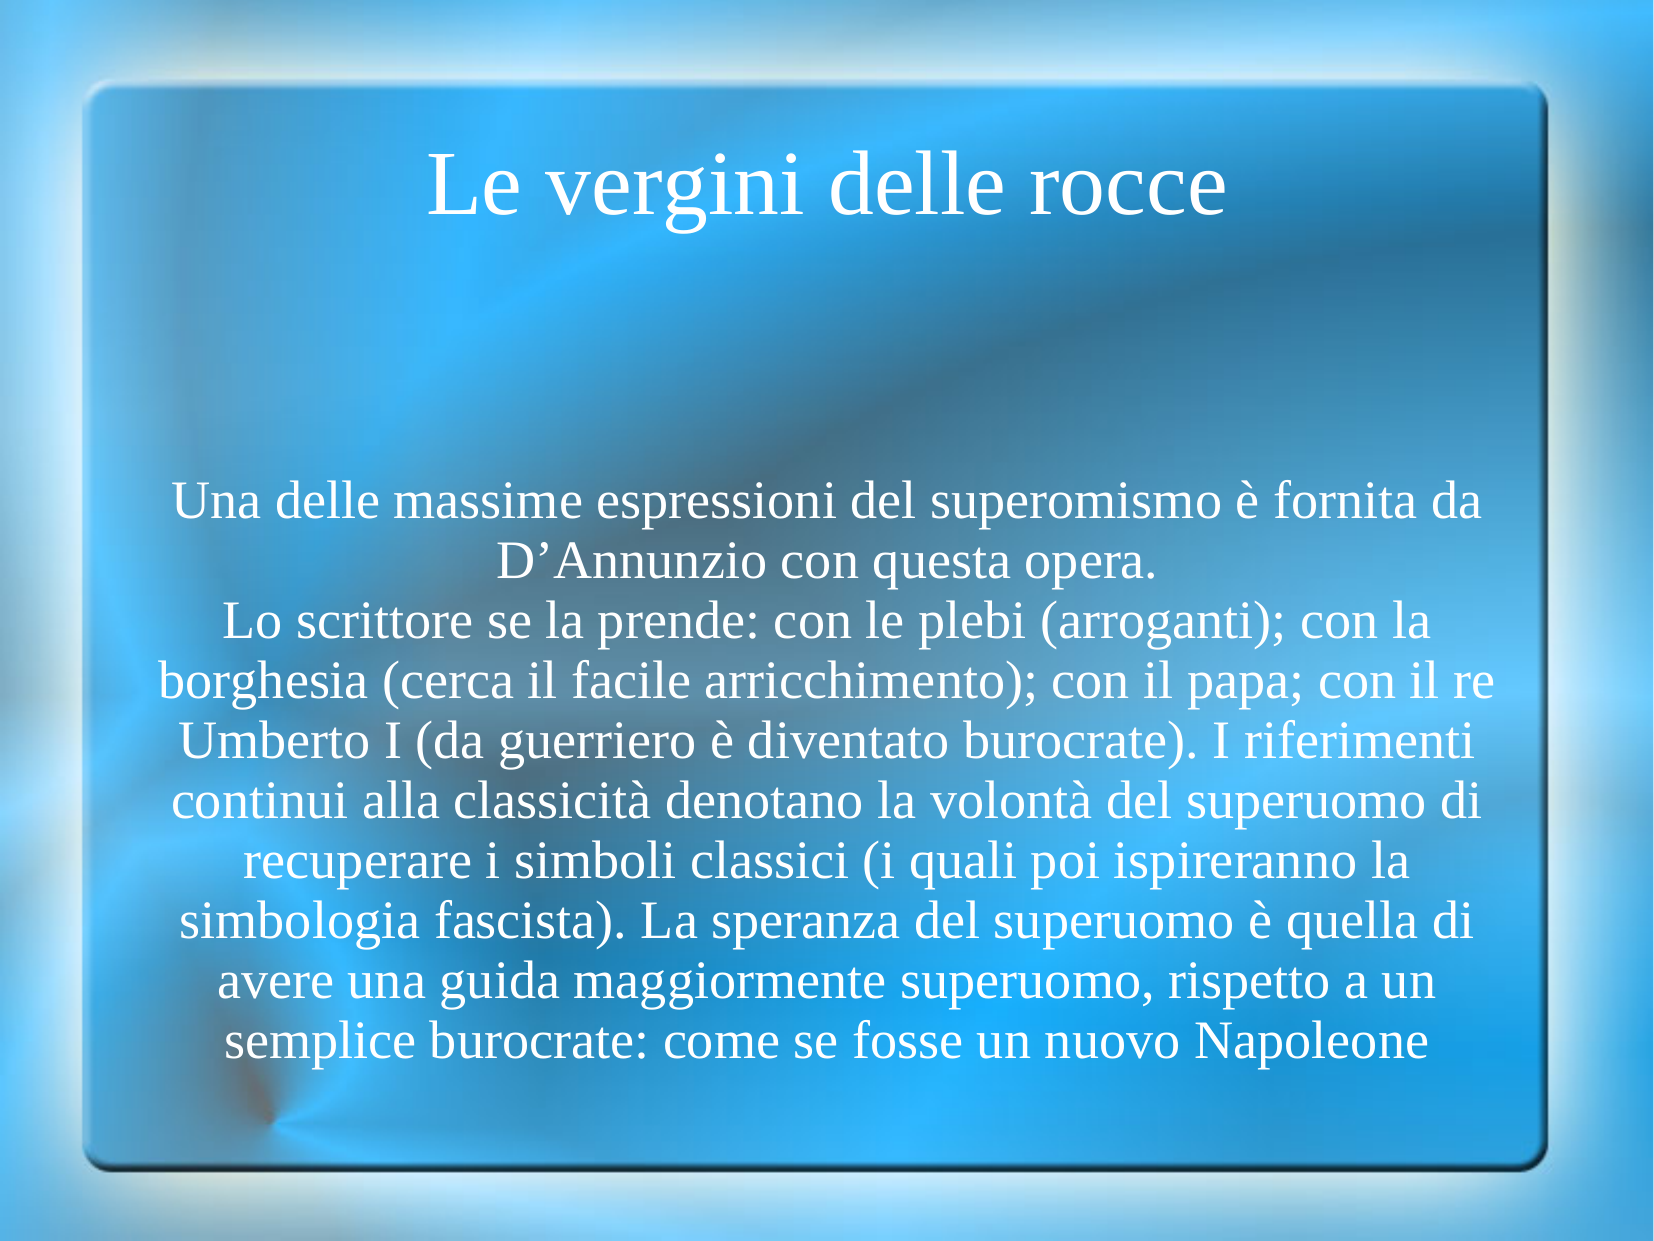

# Le vergini delle rocce
Una delle massime espressioni del superomismo è fornita da D’Annunzio con questa opera.
Lo scrittore se la prende: con le plebi (arroganti); con la borghesia (cerca il facile arricchimento); con il papa; con il re Umberto I (da guerriero è diventato burocrate). I riferimenti continui alla classicità denotano la volontà del superuomo di recuperare i simboli classici (i quali poi ispireranno la simbologia fascista). La speranza del superuomo è quella di avere una guida maggiormente superuomo, rispetto a un semplice burocrate: come se fosse un nuovo Napoleone